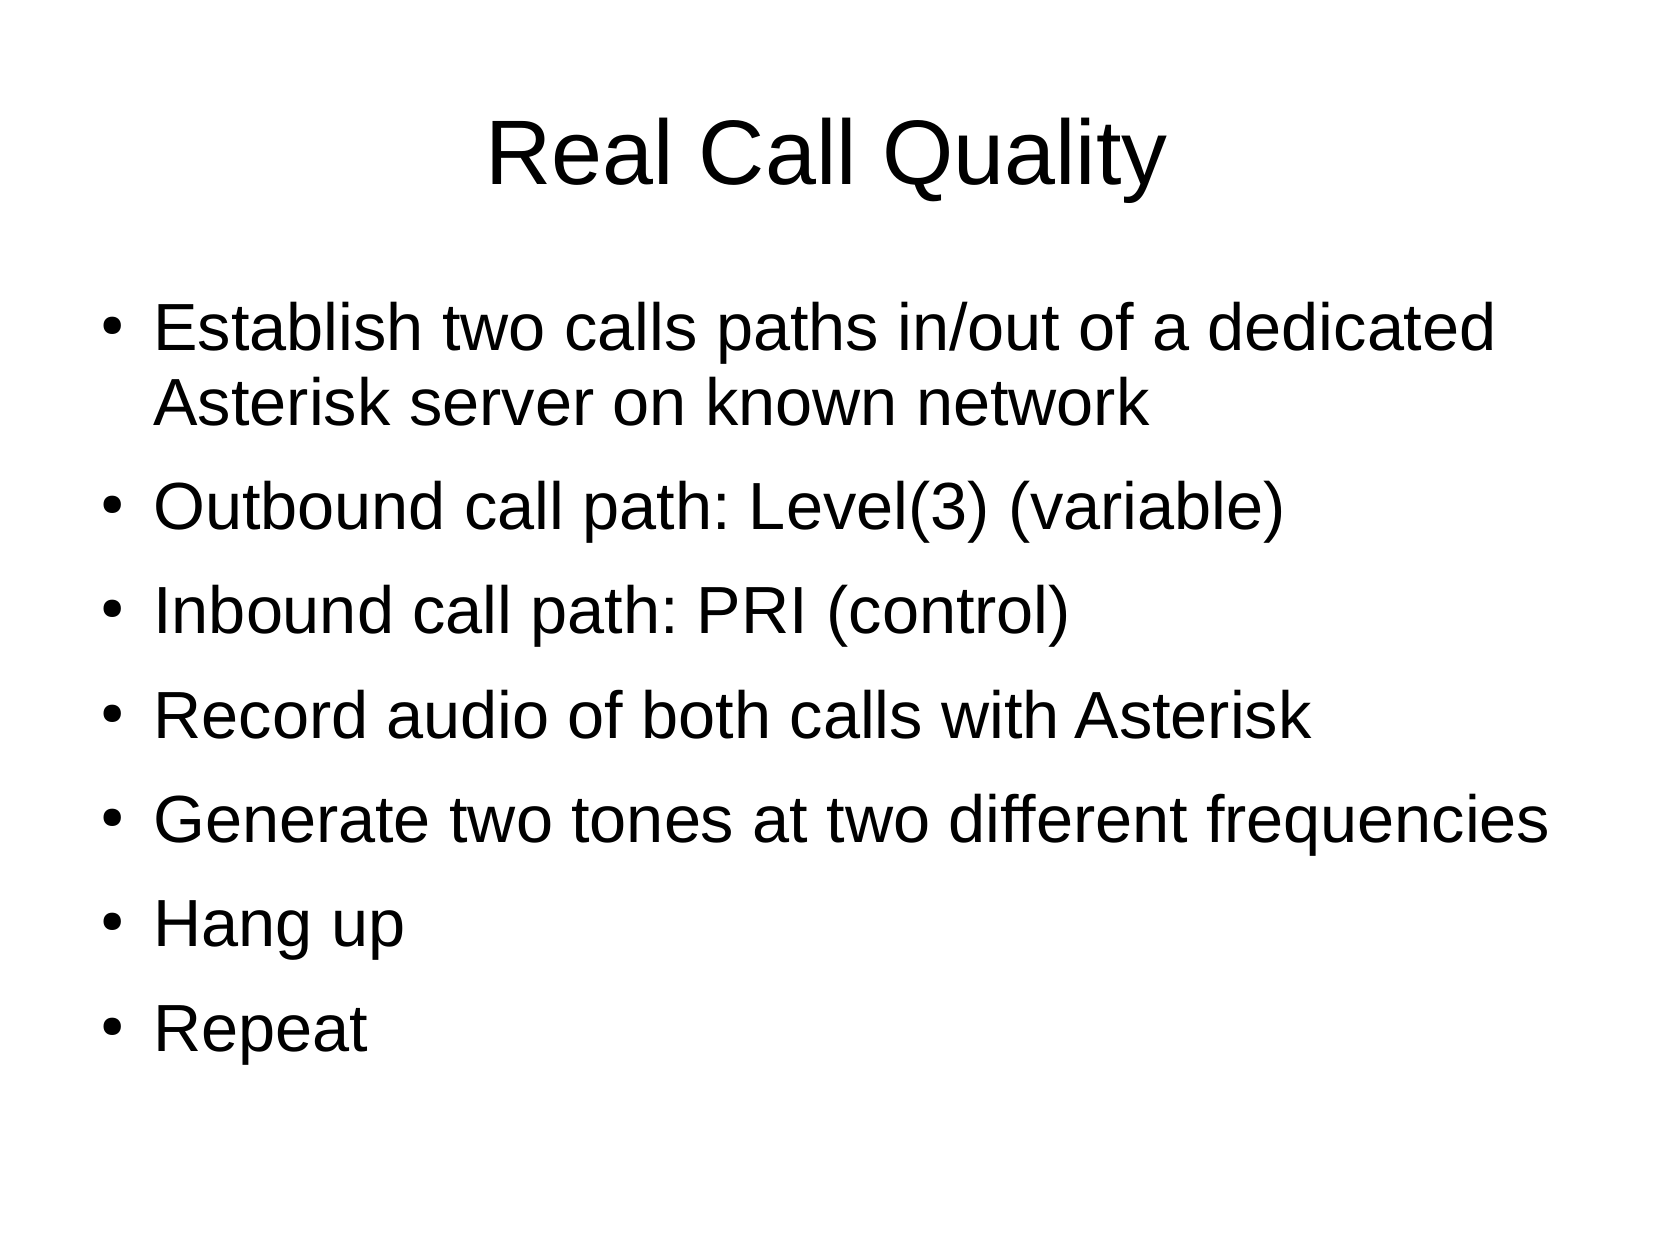

# Real Call Quality
Establish two calls paths in/out of a dedicated Asterisk server on known network
Outbound call path: Level(3) (variable)
Inbound call path: PRI (control)
Record audio of both calls with Asterisk
Generate two tones at two different frequencies
Hang up
Repeat